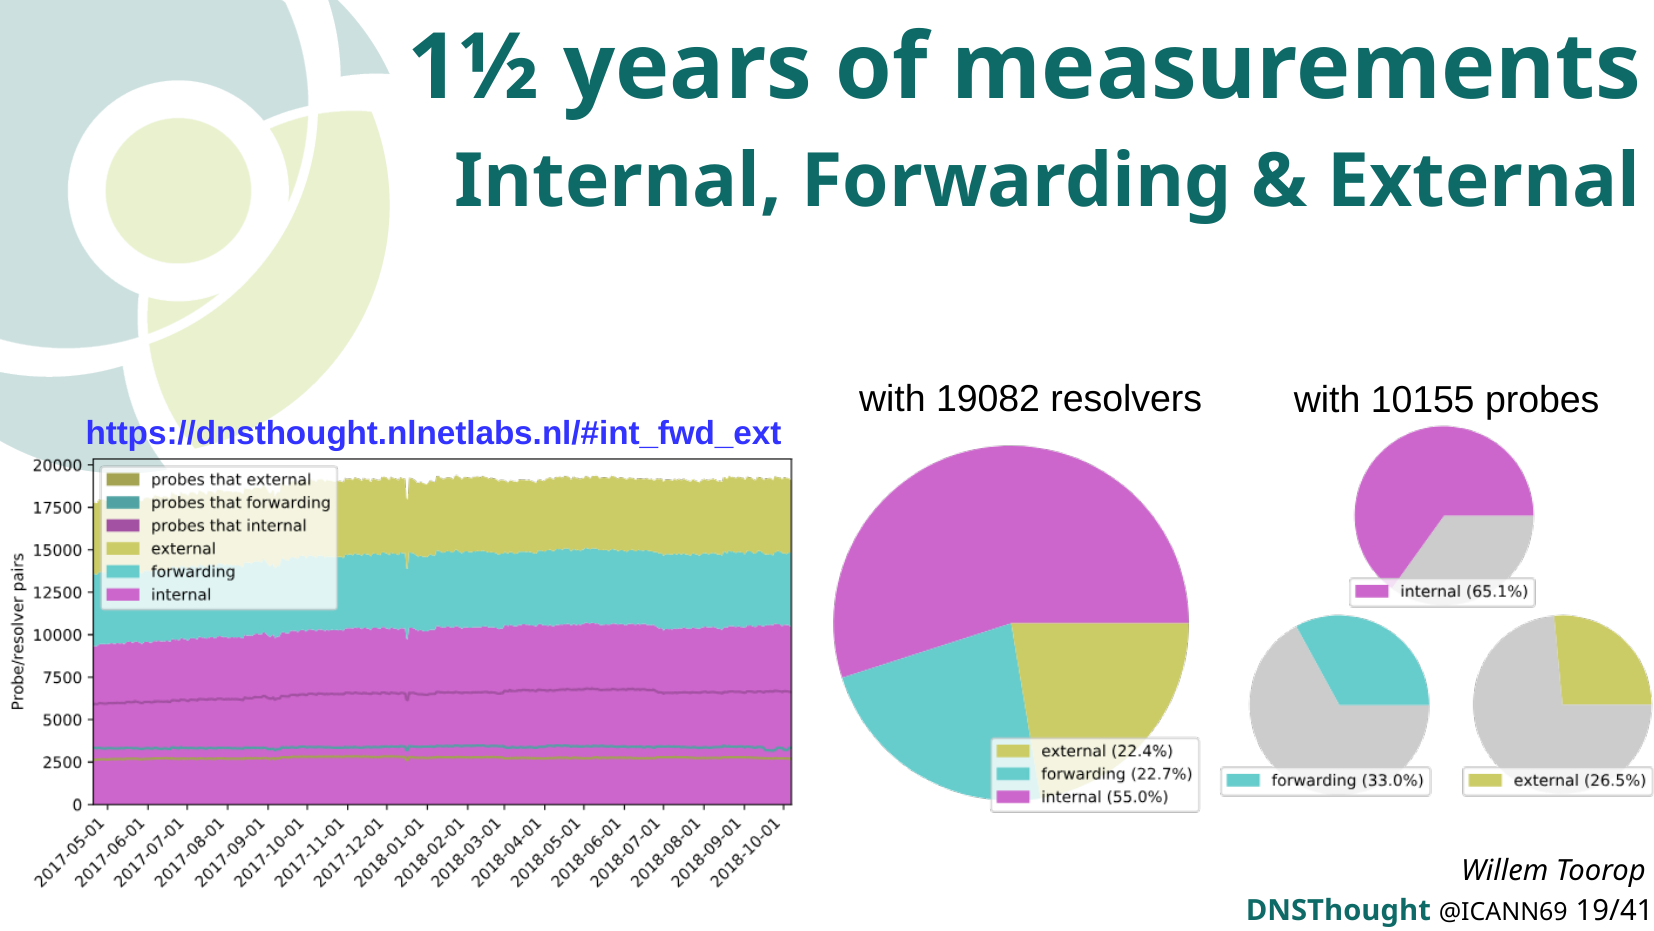

# 1½ years of measurements Internal, Forwarding & External
with 19082 resolvers
with 10155 probes
https://dnsthought.nlnetlabs.nl/#int_fwd_ext
19